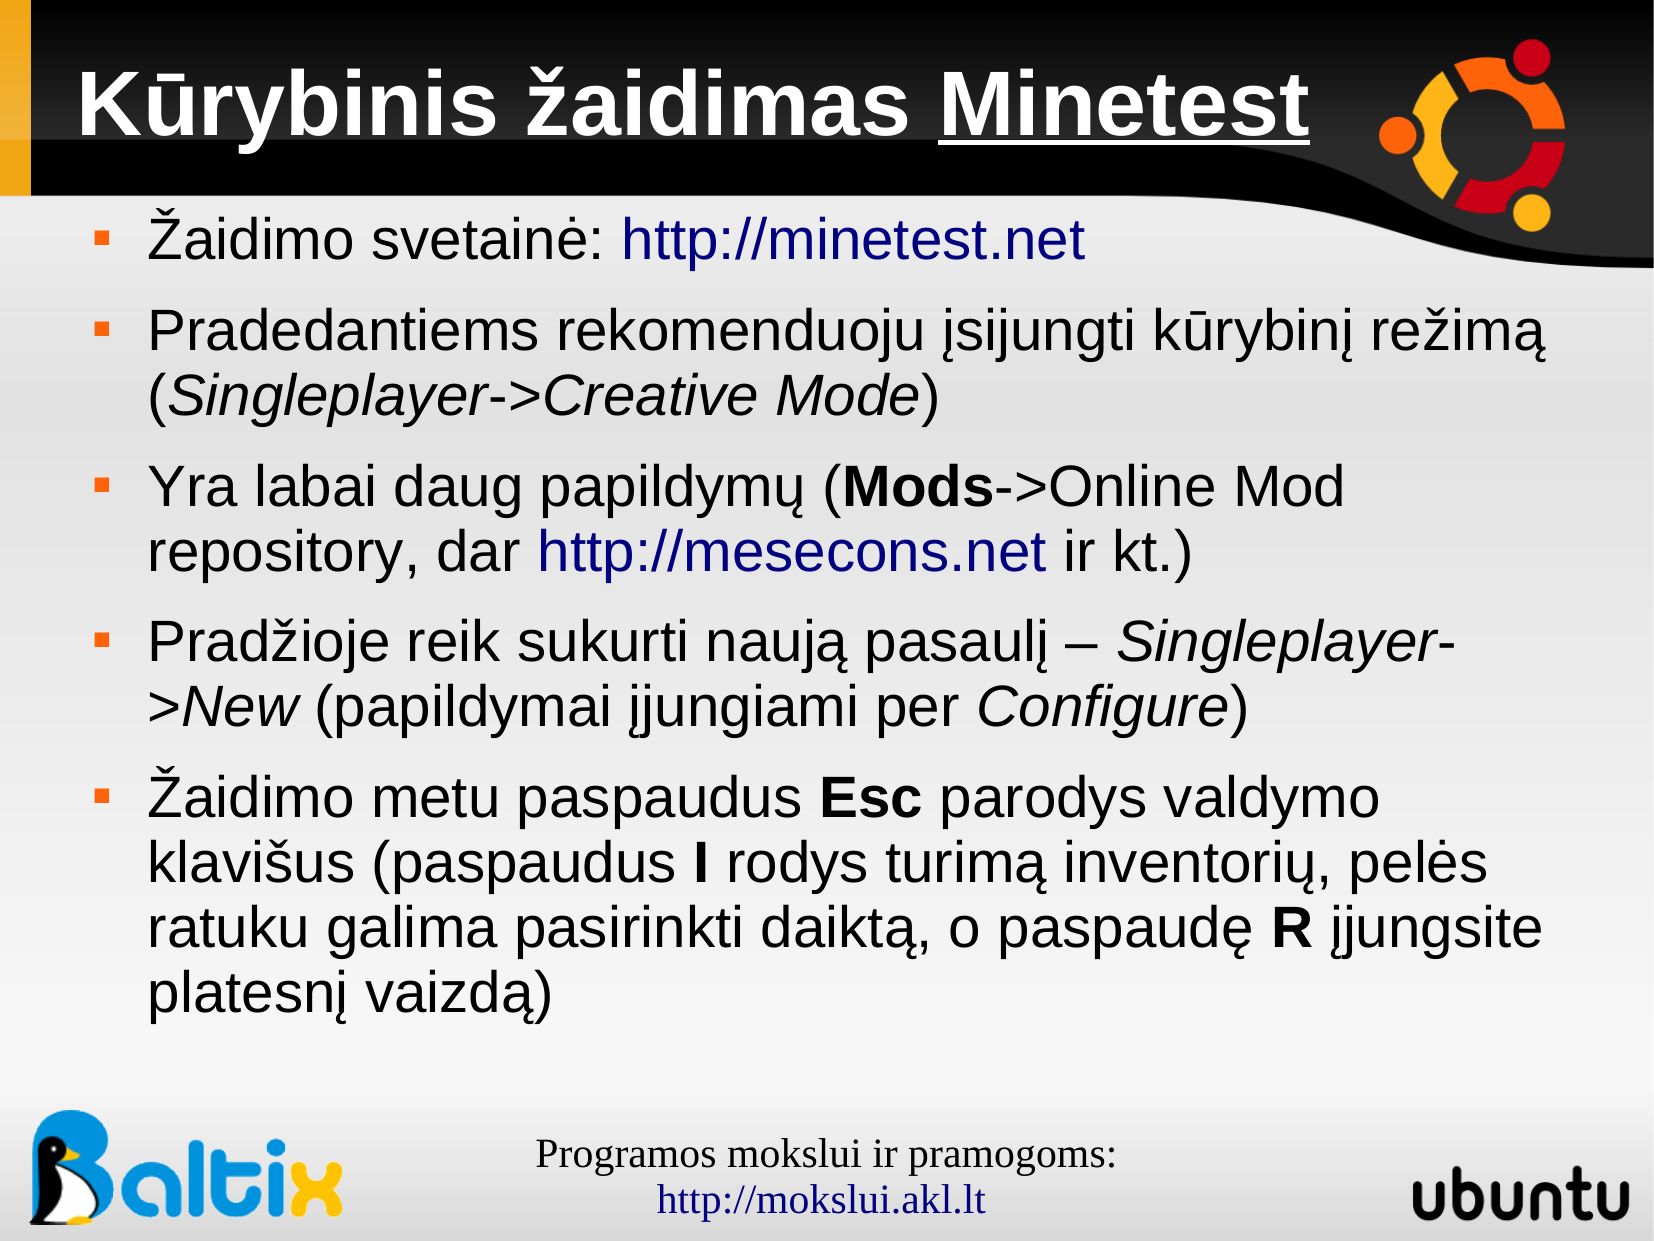

# Kūrybinis žaidimas Minetest
Žaidimo svetainė: http://minetest.net
Pradedantiems rekomenduoju įsijungti kūrybinį režimą (Singleplayer->Creative Mode)
Yra labai daug papildymų (Mods->Online Mod repository, dar http://mesecons.net ir kt.)
Pradžioje reik sukurti naują pasaulį – Singleplayer->New (papildymai įjungiami per Configure)
Žaidimo metu paspaudus Esc parodys valdymo klavišus (paspaudus I rodys turimą inventorių, pelės ratuku galima pasirinkti daiktą, o paspaudę R įjungsite platesnį vaizdą)